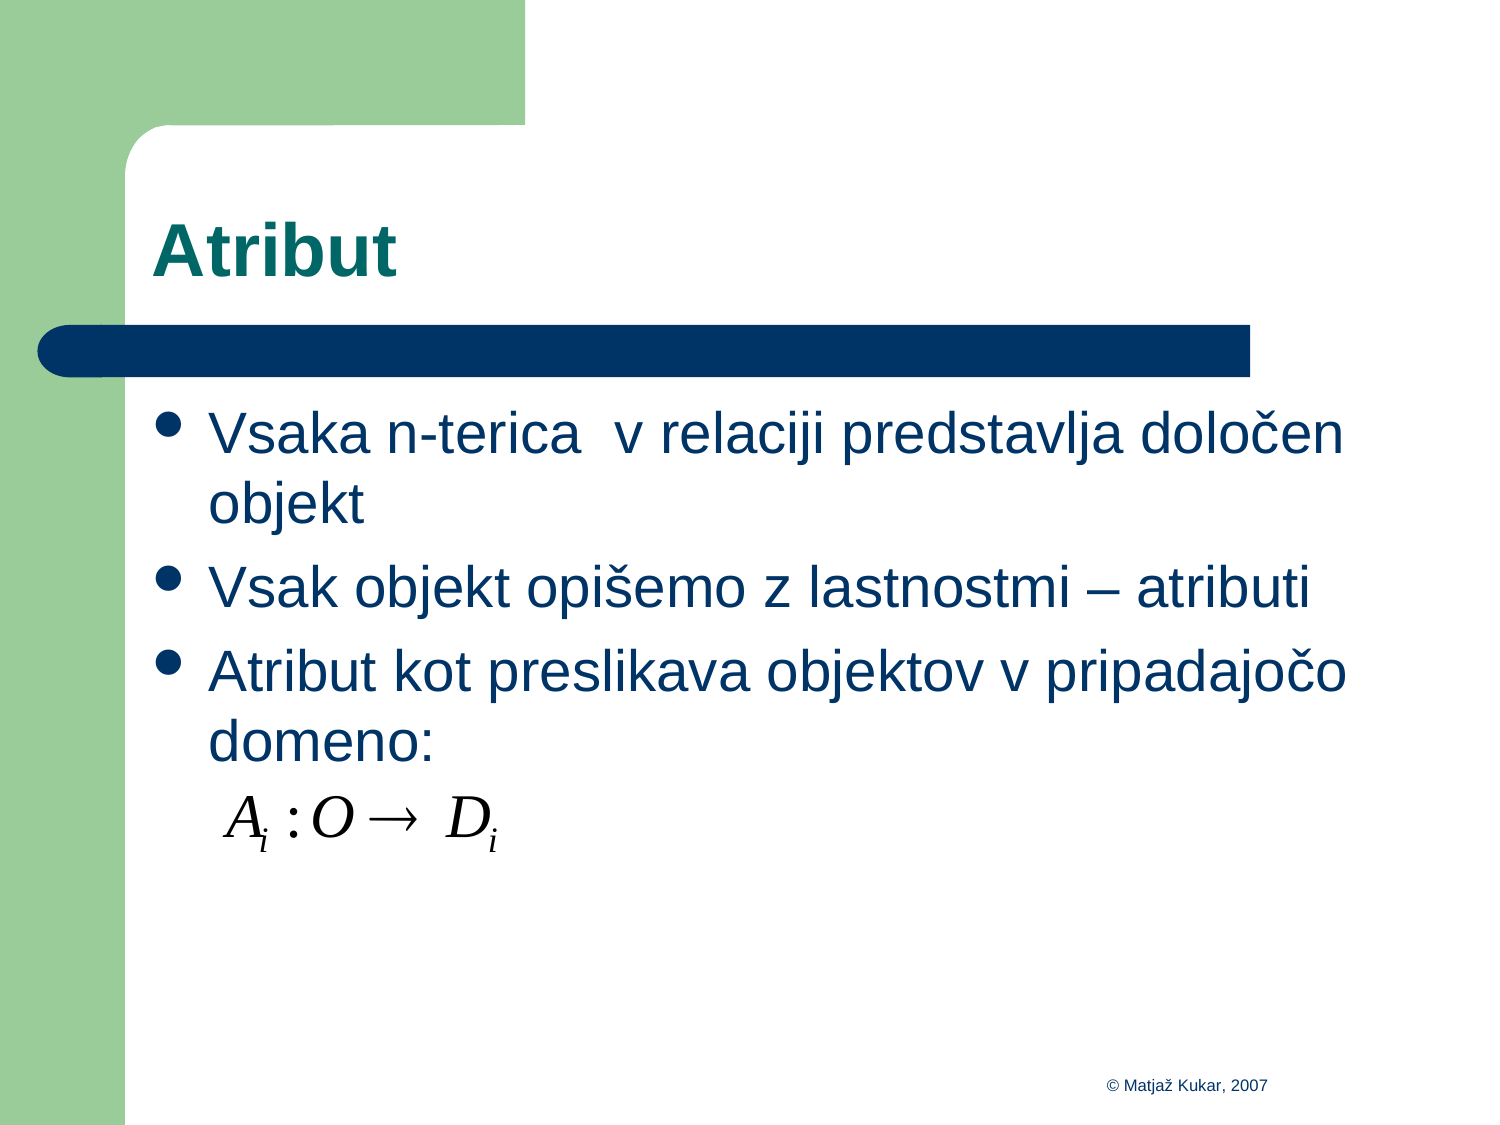

# Atribut
Vsaka n-terica v relaciji predstavlja določen objekt
Vsak objekt opišemo z lastnostmi – atributi
Atribut kot preslikava objektov v pripadajočo domeno:
© Matjaž Kukar, 2007